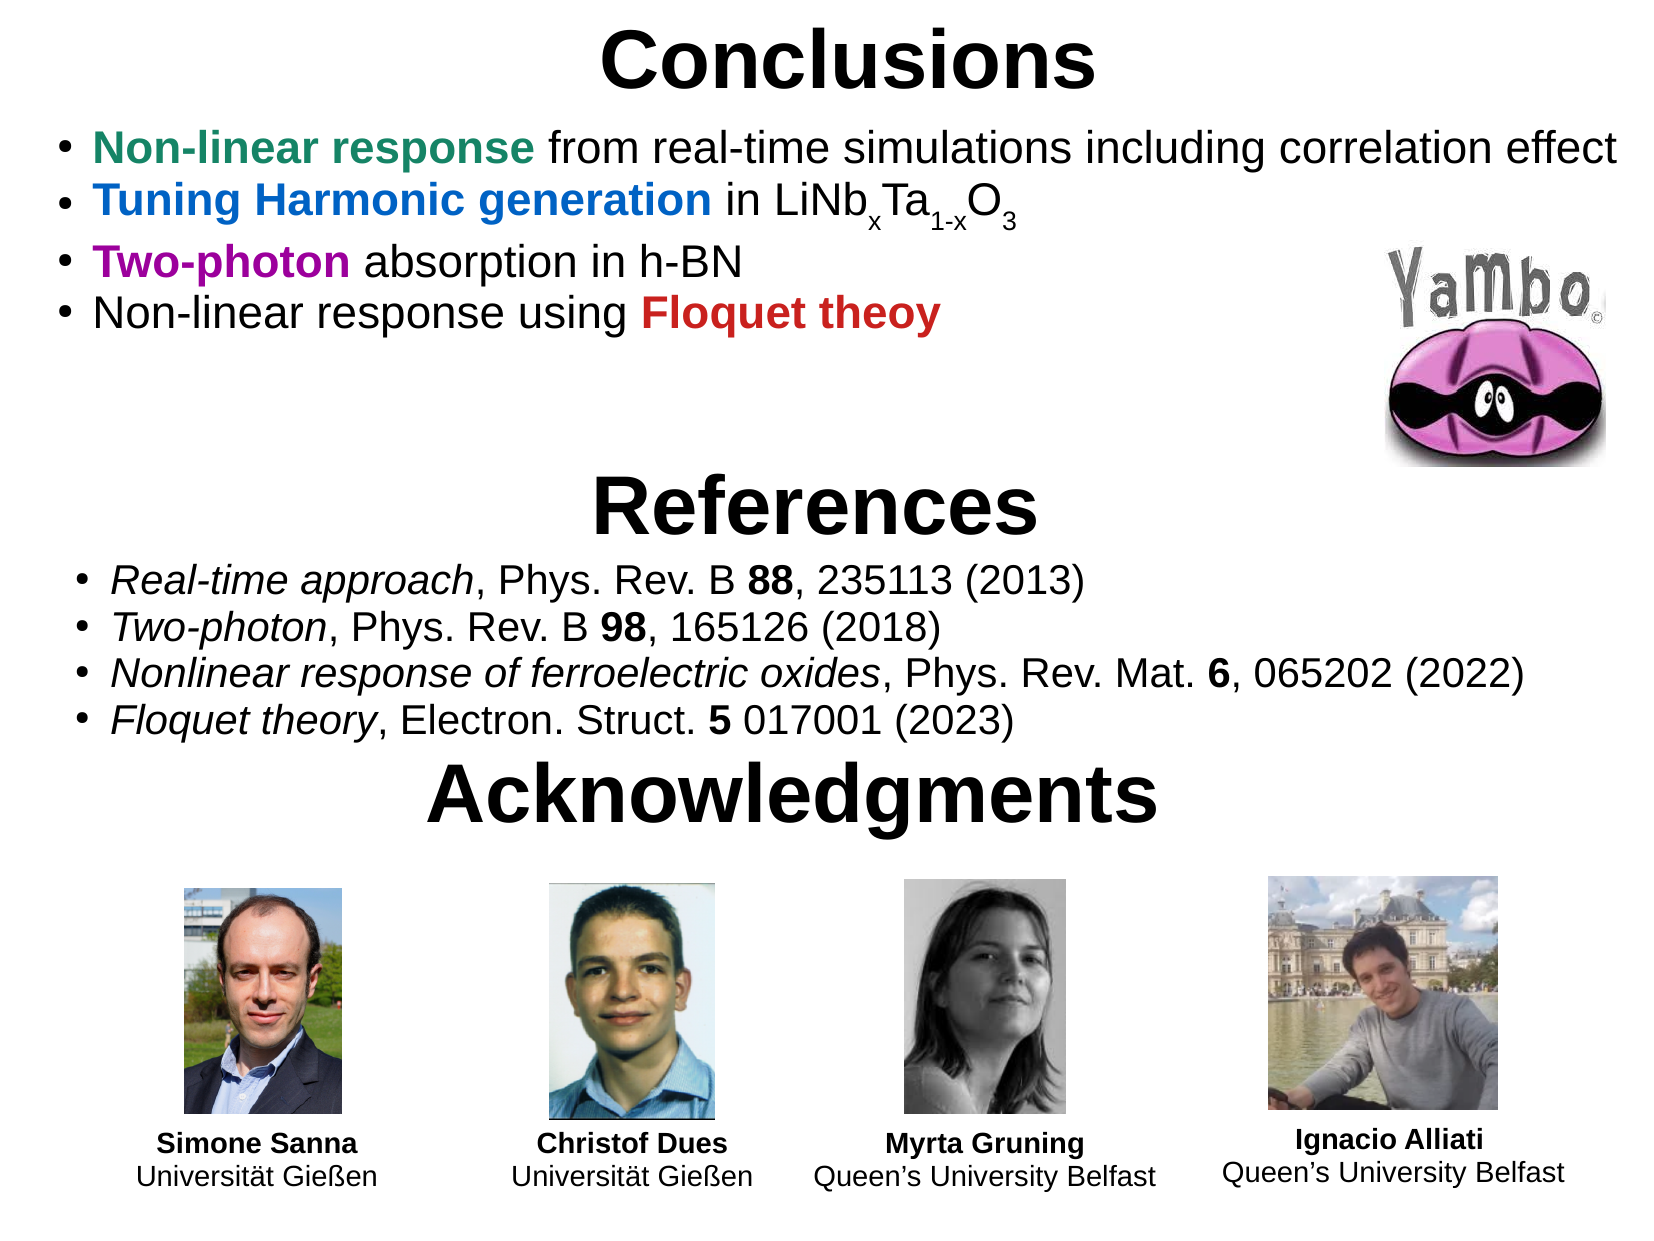

Conclusions
Non-linear response from real-time simulations including correlation effect
Tuning Harmonic generation in LiNbxTa1-xO3
Two-photon absorption in h-BN
Non-linear response using Floquet theoy
# References
Real-time approach, Phys. Rev. B 88, 235113 (2013)
Two-photon, Phys. Rev. B 98, 165126 (2018)
Nonlinear response of ferroelectric oxides, Phys. Rev. Mat. 6, 065202 (2022)
Floquet theory, Electron. Struct. 5 017001 (2023)
Acknowledgments
Ignacio Alliati
Queen’s University Belfast
Simone Sanna
Universität Gießen
Myrta Gruning
Queen’s University Belfast
Christof Dues
Universität Gießen